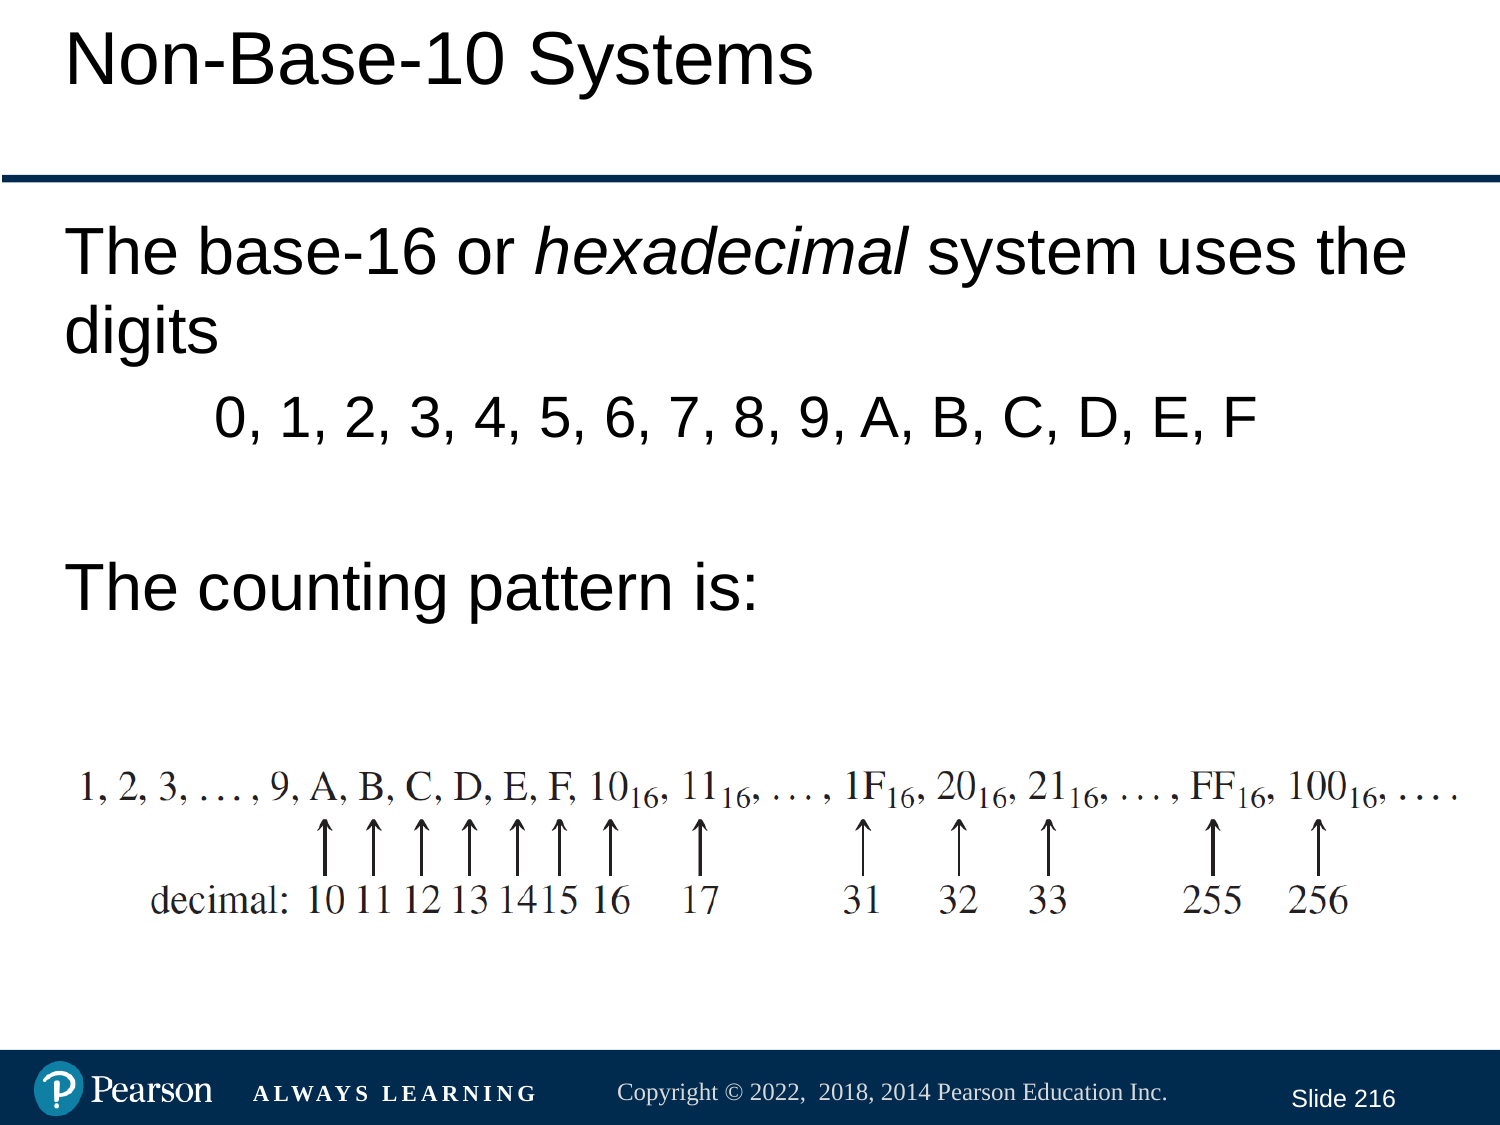

# Non-Base-10 Systems
The base-16 or hexadecimal system uses the digits
	0, 1, 2, 3, 4, 5, 6, 7, 8, 9, A, B, C, D, E, F
The counting pattern is: